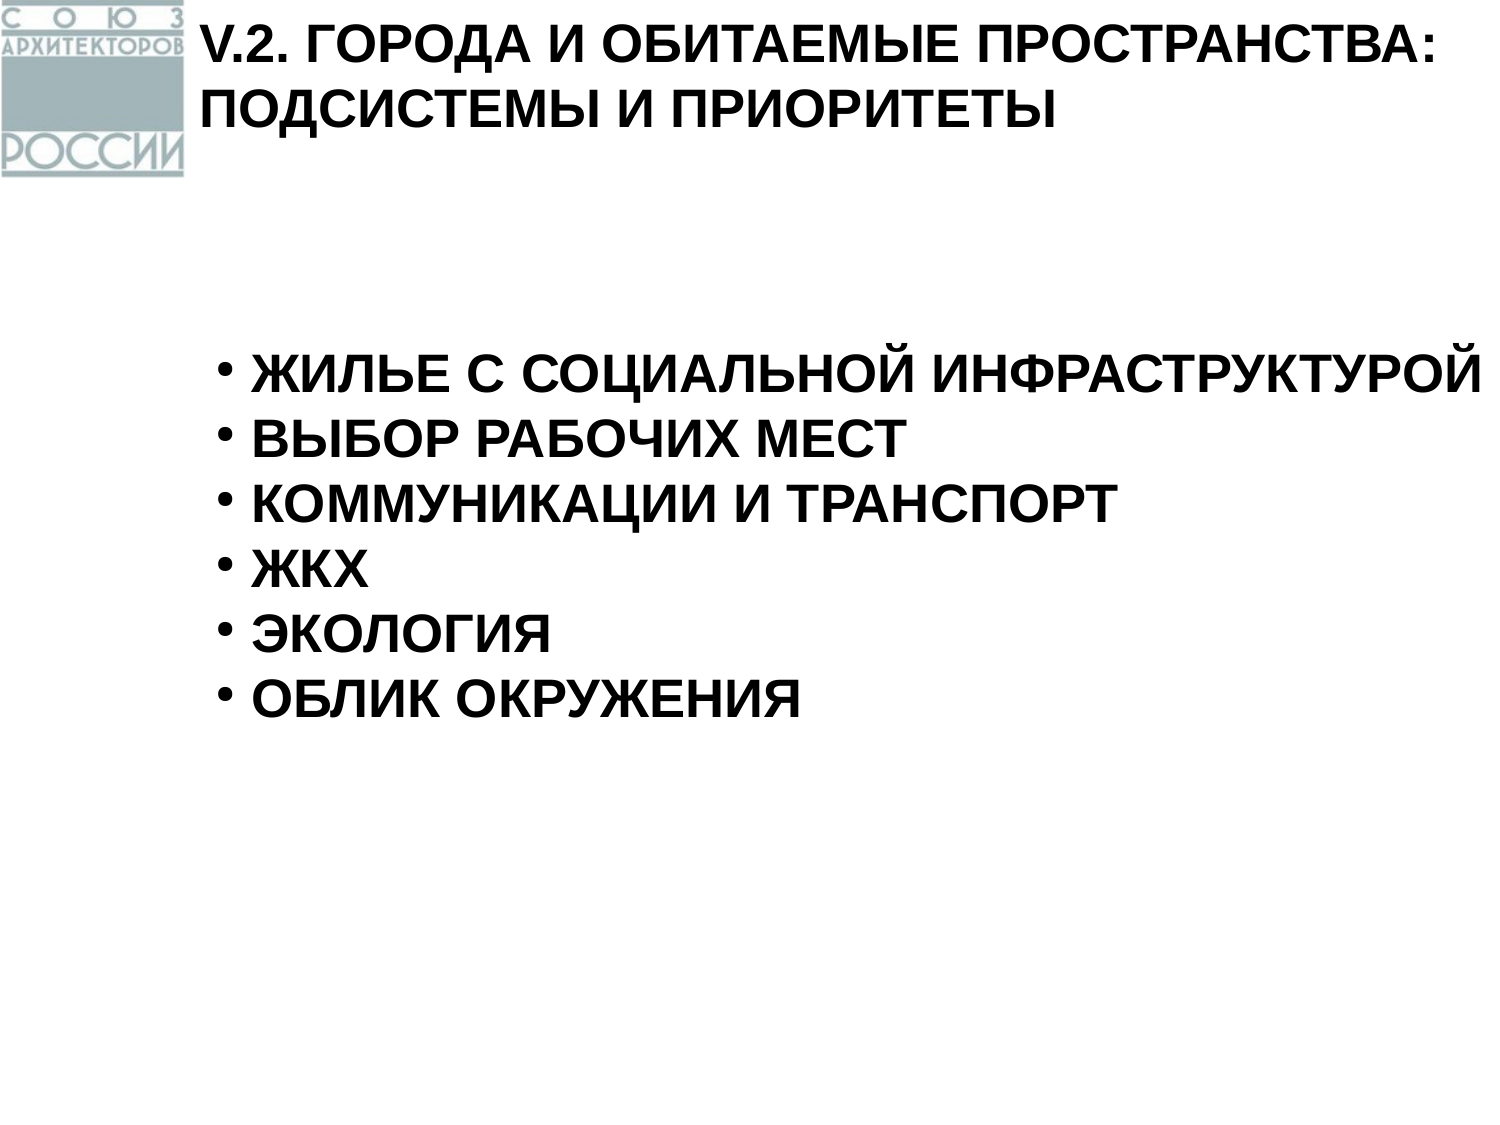

V.2. ГОРОДА И ОБИТАЕМЫЕ ПРОСТРАНСТВА: ПОДСИСТЕМЫ И ПРИОРИТЕТЫ
ЖИЛЬЕ С СОЦИАЛЬНОЙ ИНФРАСТРУКТУРОЙ
ВЫБОР РАБОЧИХ МЕСТ
КОММУНИКАЦИИ И ТРАНСПОРТ
ЖКХ
ЭКОЛОГИЯ
ОБЛИК ОКРУЖЕНИЯ